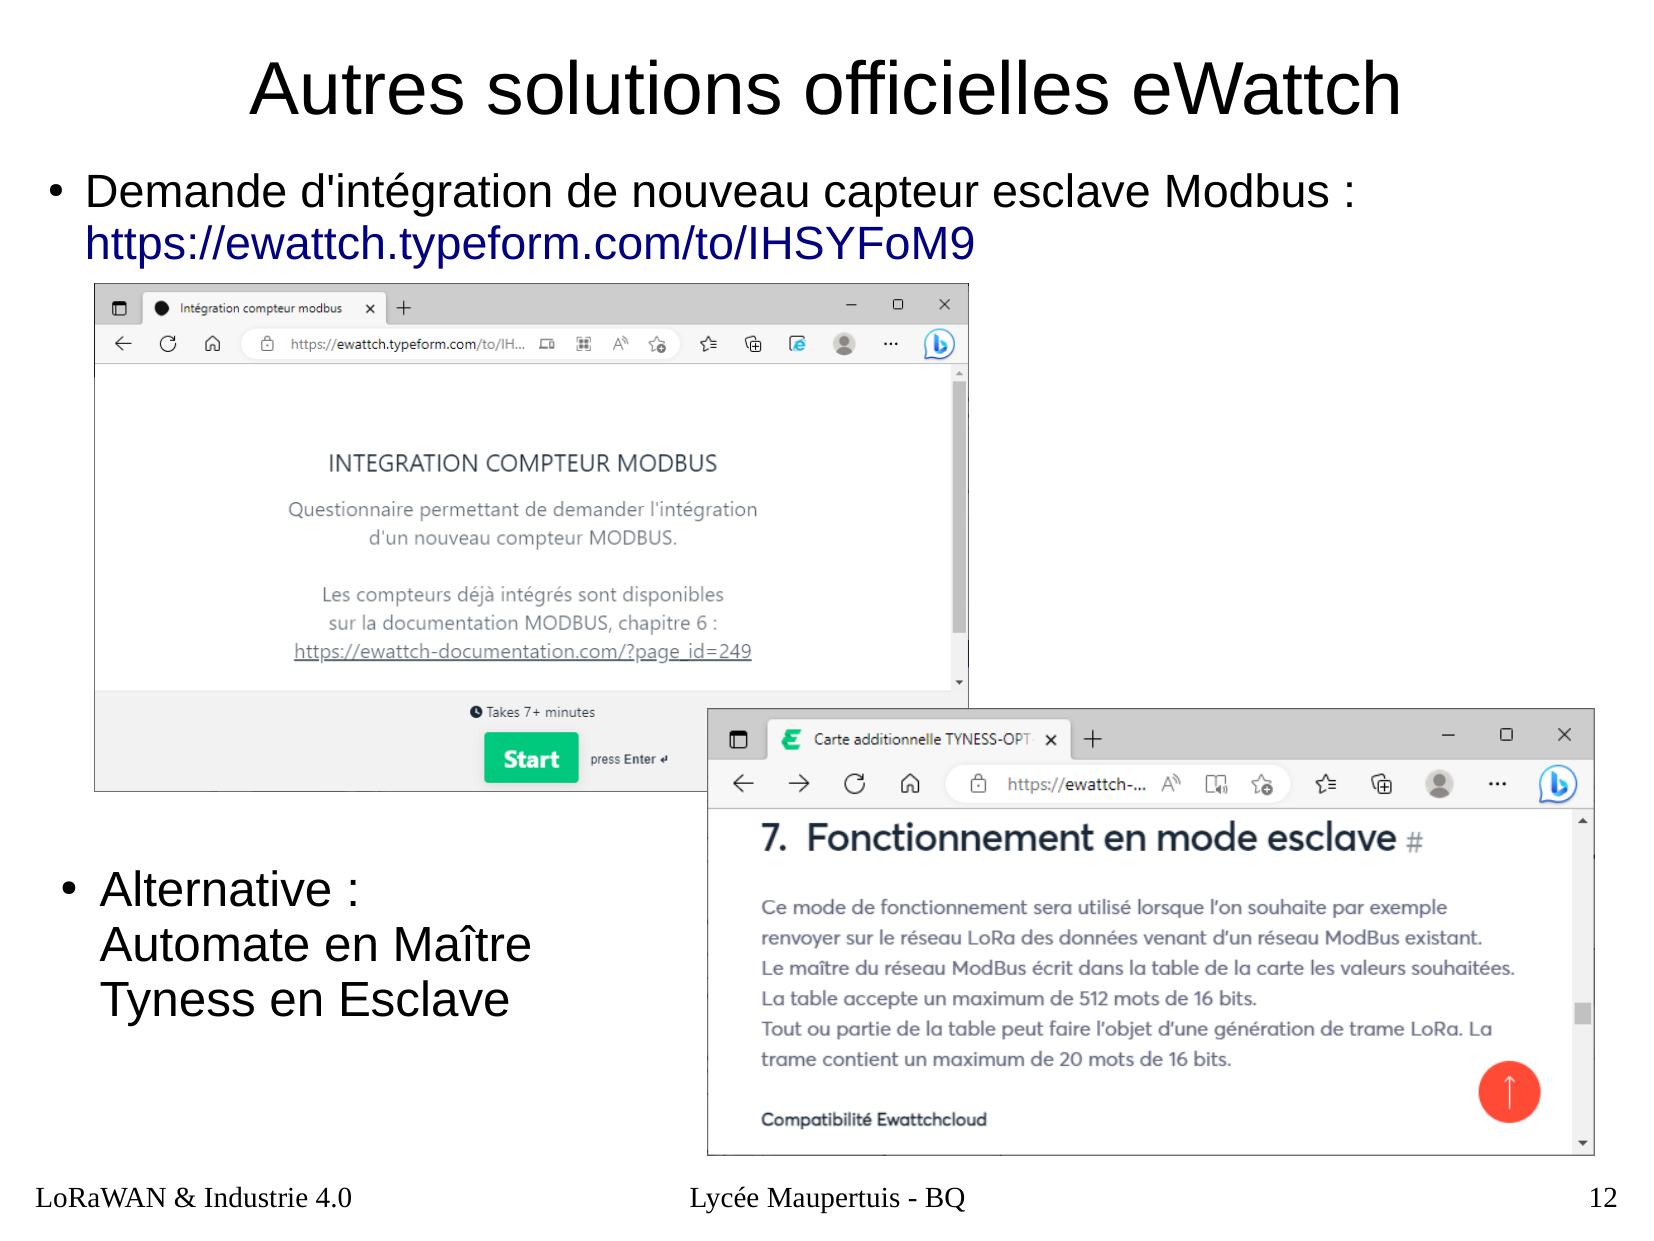

# Autres solutions officielles eWattch
Demande d'intégration de nouveau capteur esclave Modbus : https://ewattch.typeform.com/to/IHSYFoM9
Alternative :
Automate en Maître
Tyness en Esclave
LoRaWAN & Industrie 4.0
Lycée Maupertuis - BQ
12